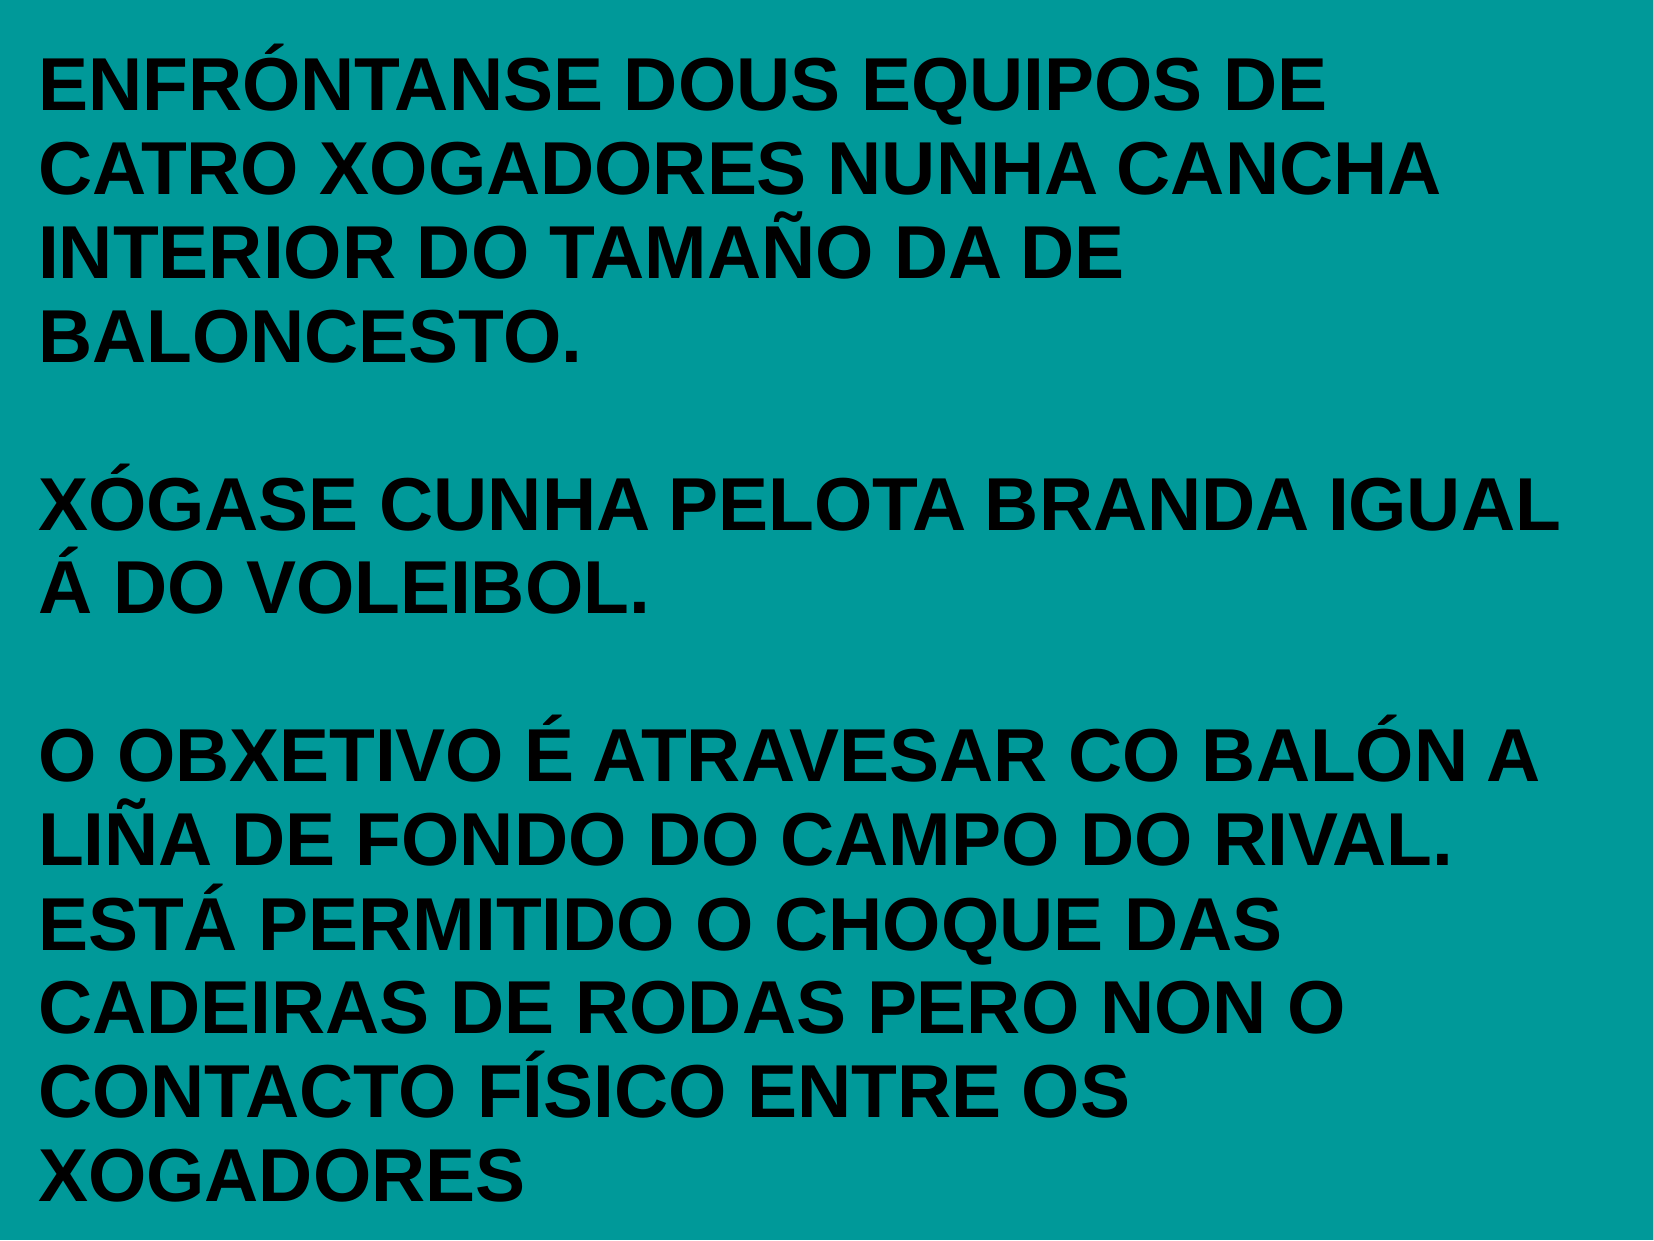

ENFRÓNTANSE DOUS EQUIPOS DE CATRO XOGADORES NUNHA CANCHA INTERIOR DO TAMAÑO DA DE BALONCESTO.
XÓGASE CUNHA PELOTA BRANDA IGUAL Á DO VOLEIBOL.
O OBXETIVO É ATRAVESAR CO BALÓN A LIÑA DE FONDO DO CAMPO DO RIVAL.
ESTÁ PERMITIDO O CHOQUE DAS CADEIRAS DE RODAS PERO NON O CONTACTO FÍSICO ENTRE OS XOGADORES